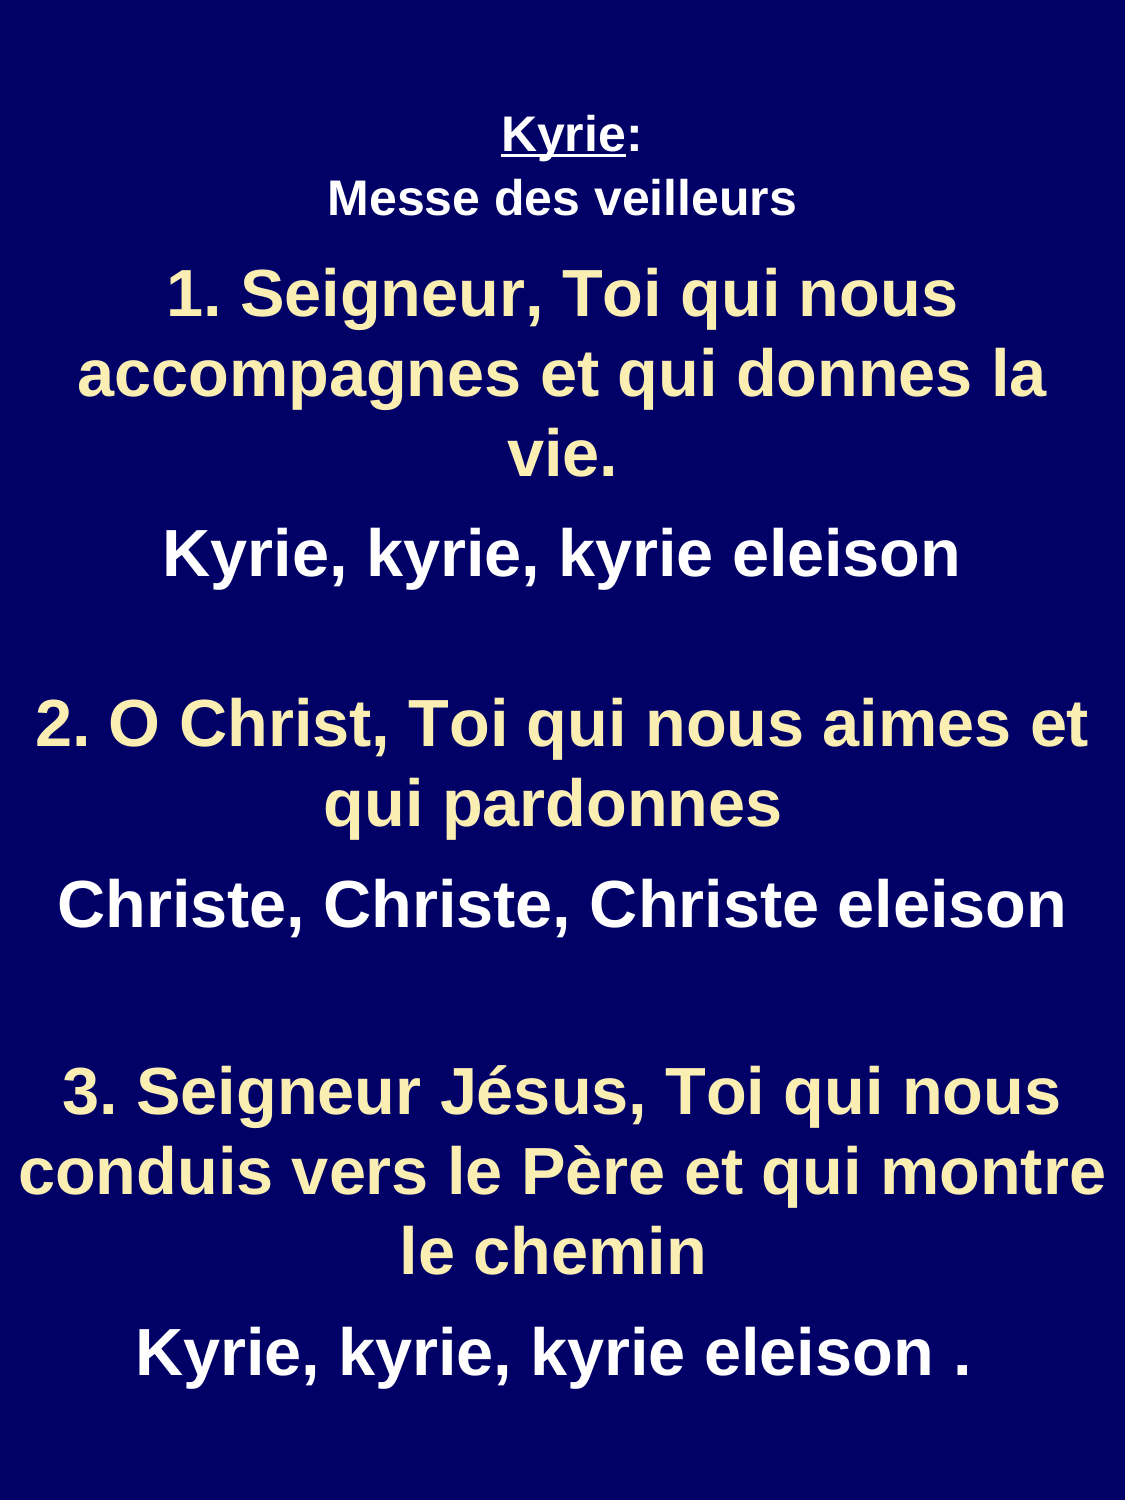

Kyrie:
Messe des veilleurs
1. Seigneur, Toi qui nous accompagnes et qui donnes la vie.
Kyrie, kyrie, kyrie eleison
2. O Christ, Toi qui nous aimes et qui pardonnes
Christe, Christe, Christe eleison
3. Seigneur Jésus, Toi qui nous conduis vers le Père et qui montre le chemin
Kyrie, kyrie, kyrie eleison .